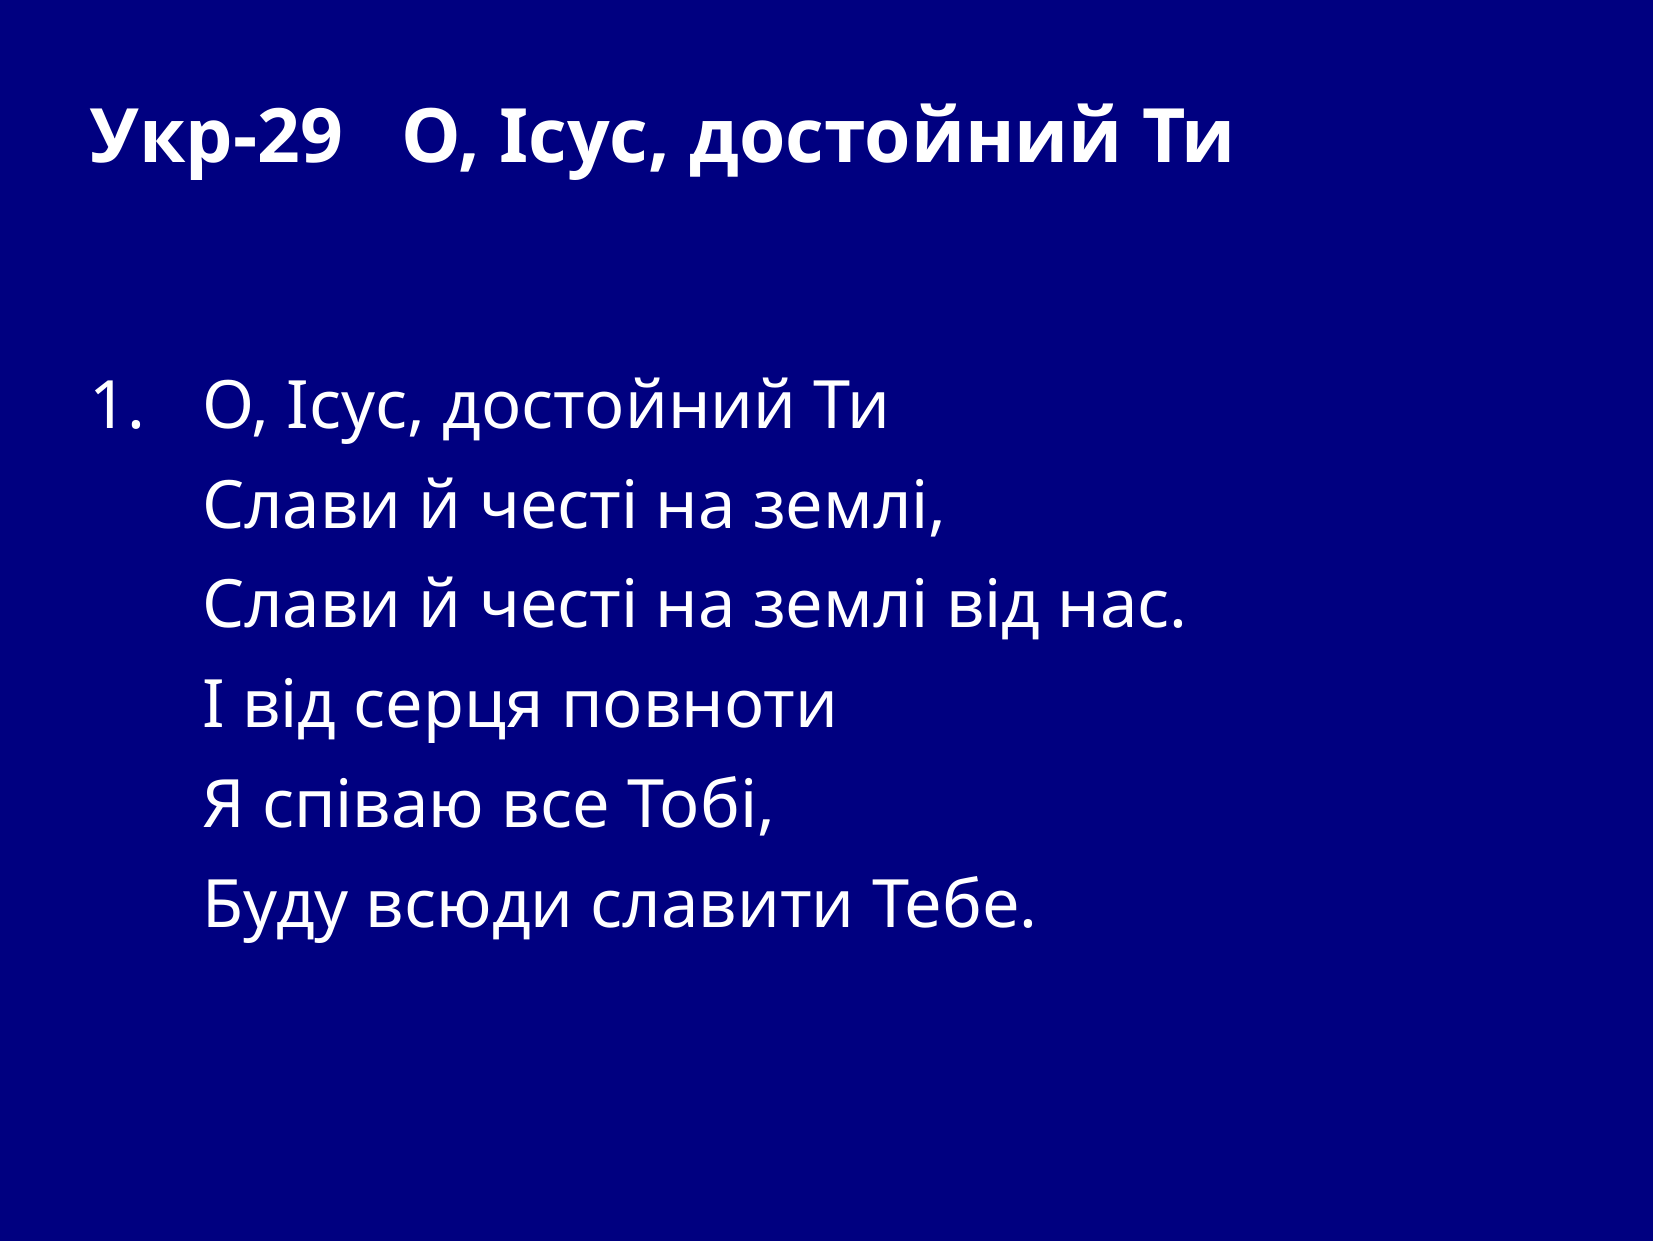

Укр-29 О, Ісус, достойний Ти
1.	О, Ісус, достойний Ти
	Слави й честі на землі,
	Слави й честі на землі від нас.
	І від серця повноти
	Я співаю все Тобі,
	Буду всюди славити Тебе.